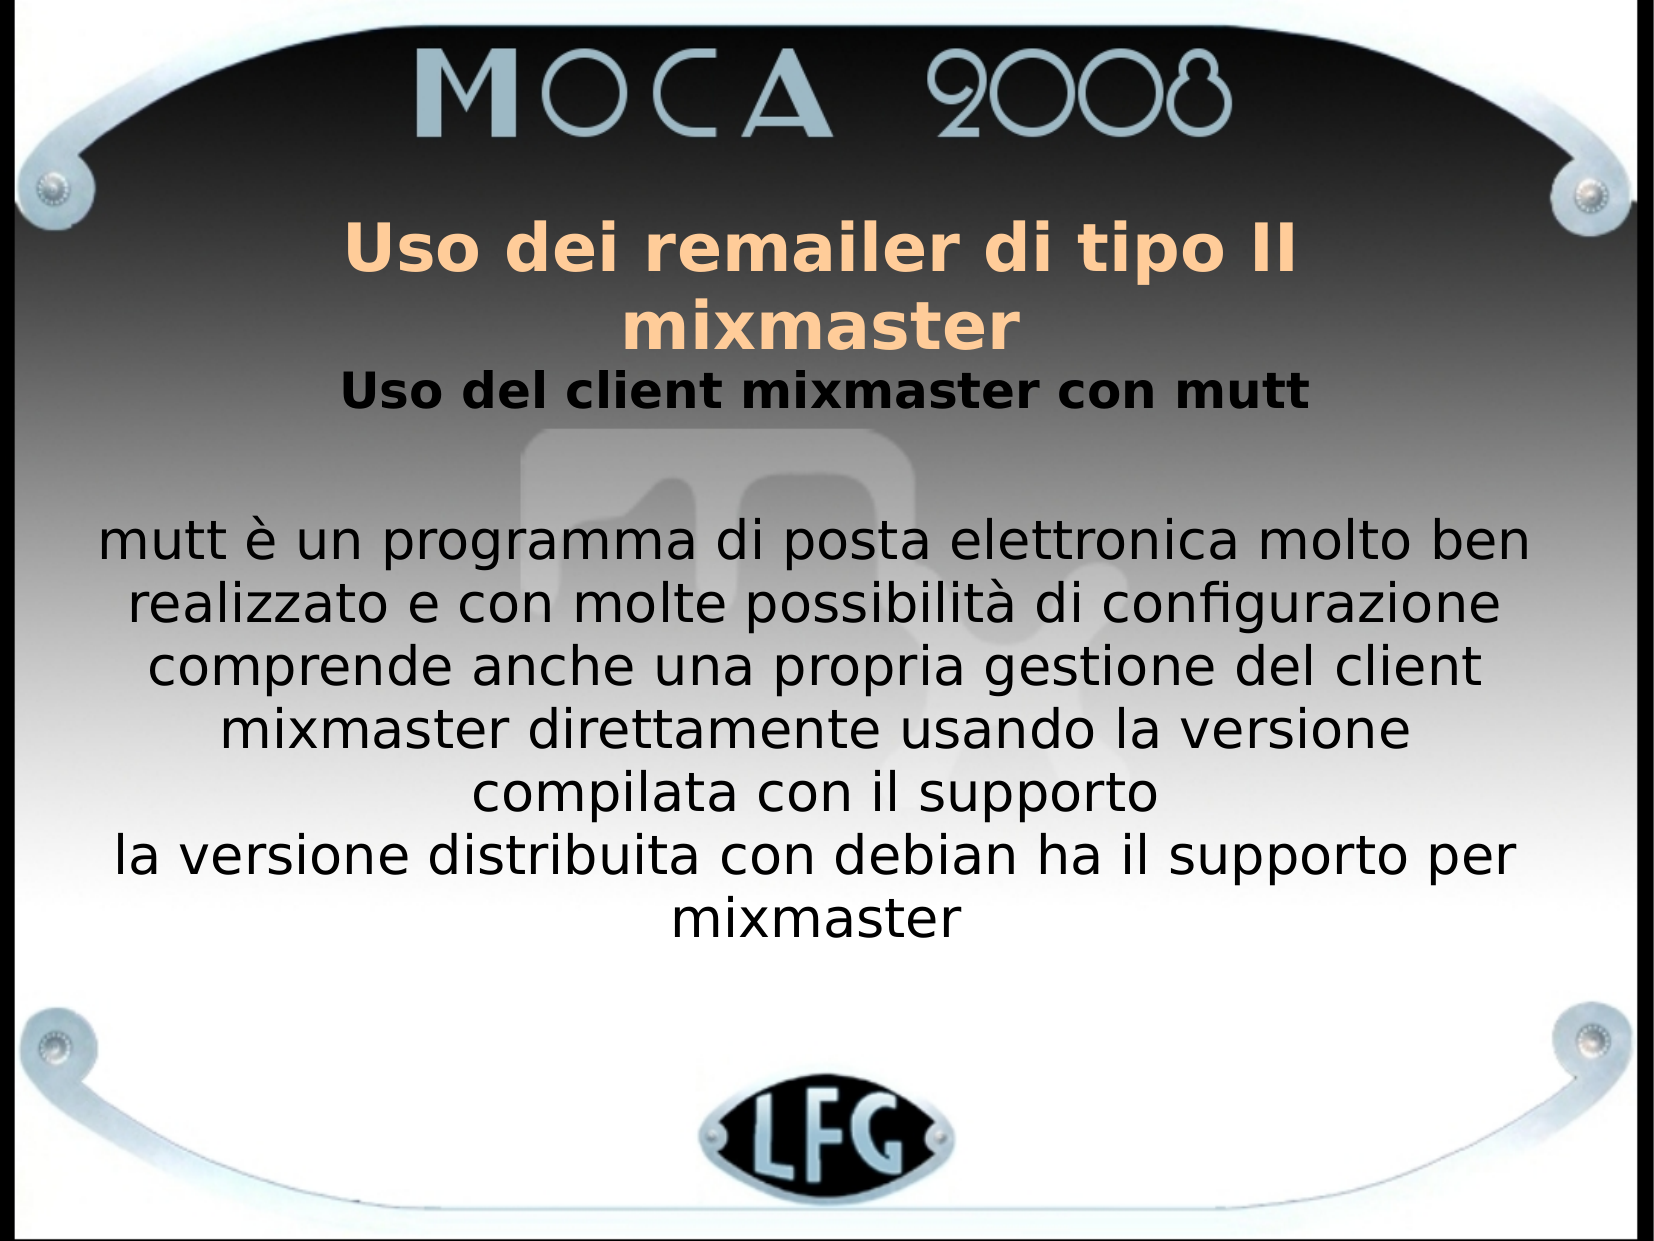

# Uso dei remailer di tipo II mixmaster
Uso del client mixmaster con mutt
mutt è un programma di posta elettronica molto ben realizzato e con molte possibilità di configurazione
comprende anche una propria gestione del client mixmaster direttamente usando la versione compilata con il supporto
la versione distribuita con debian ha il supporto per mixmaster